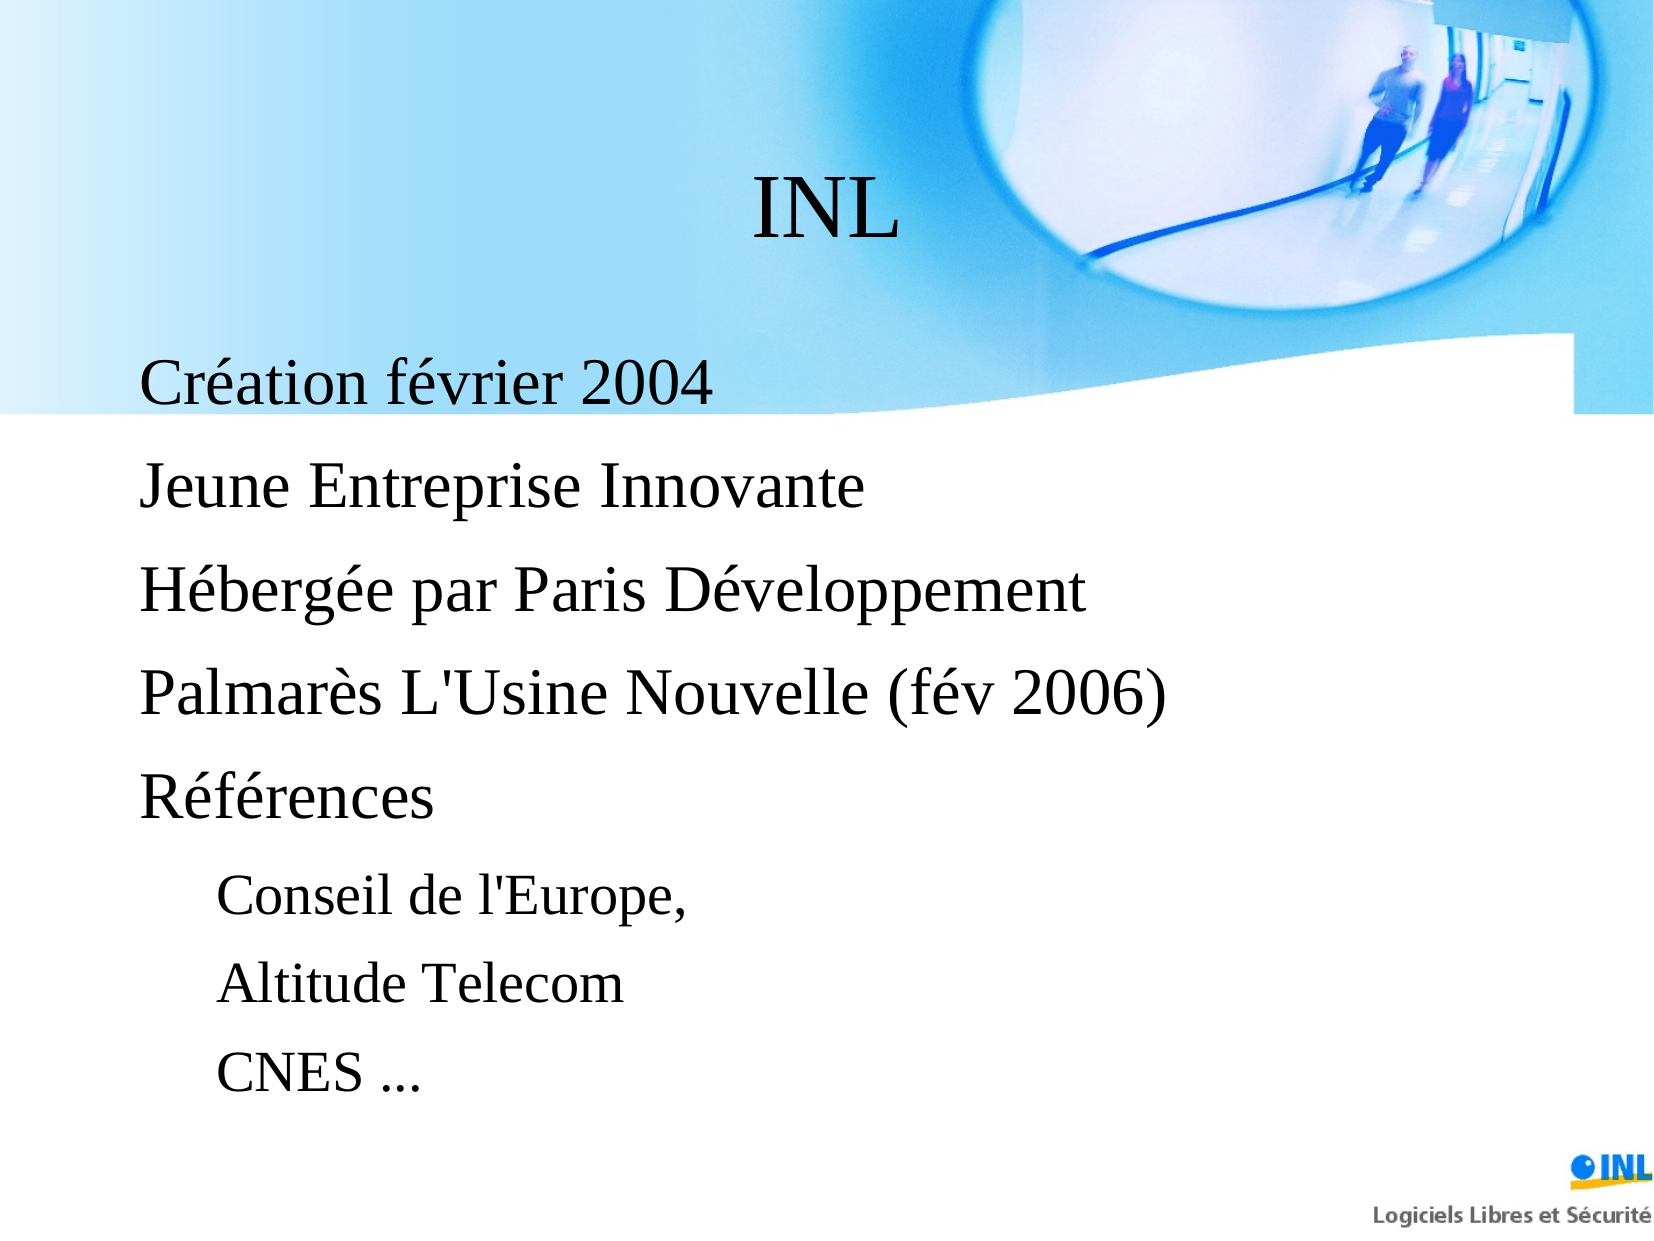

# INL
Création février 2004
Jeune Entreprise Innovante
Hébergée par Paris Développement
Palmarès L'Usine Nouvelle (fév 2006)
Références
Conseil de l'Europe,
Altitude Telecom
CNES ...